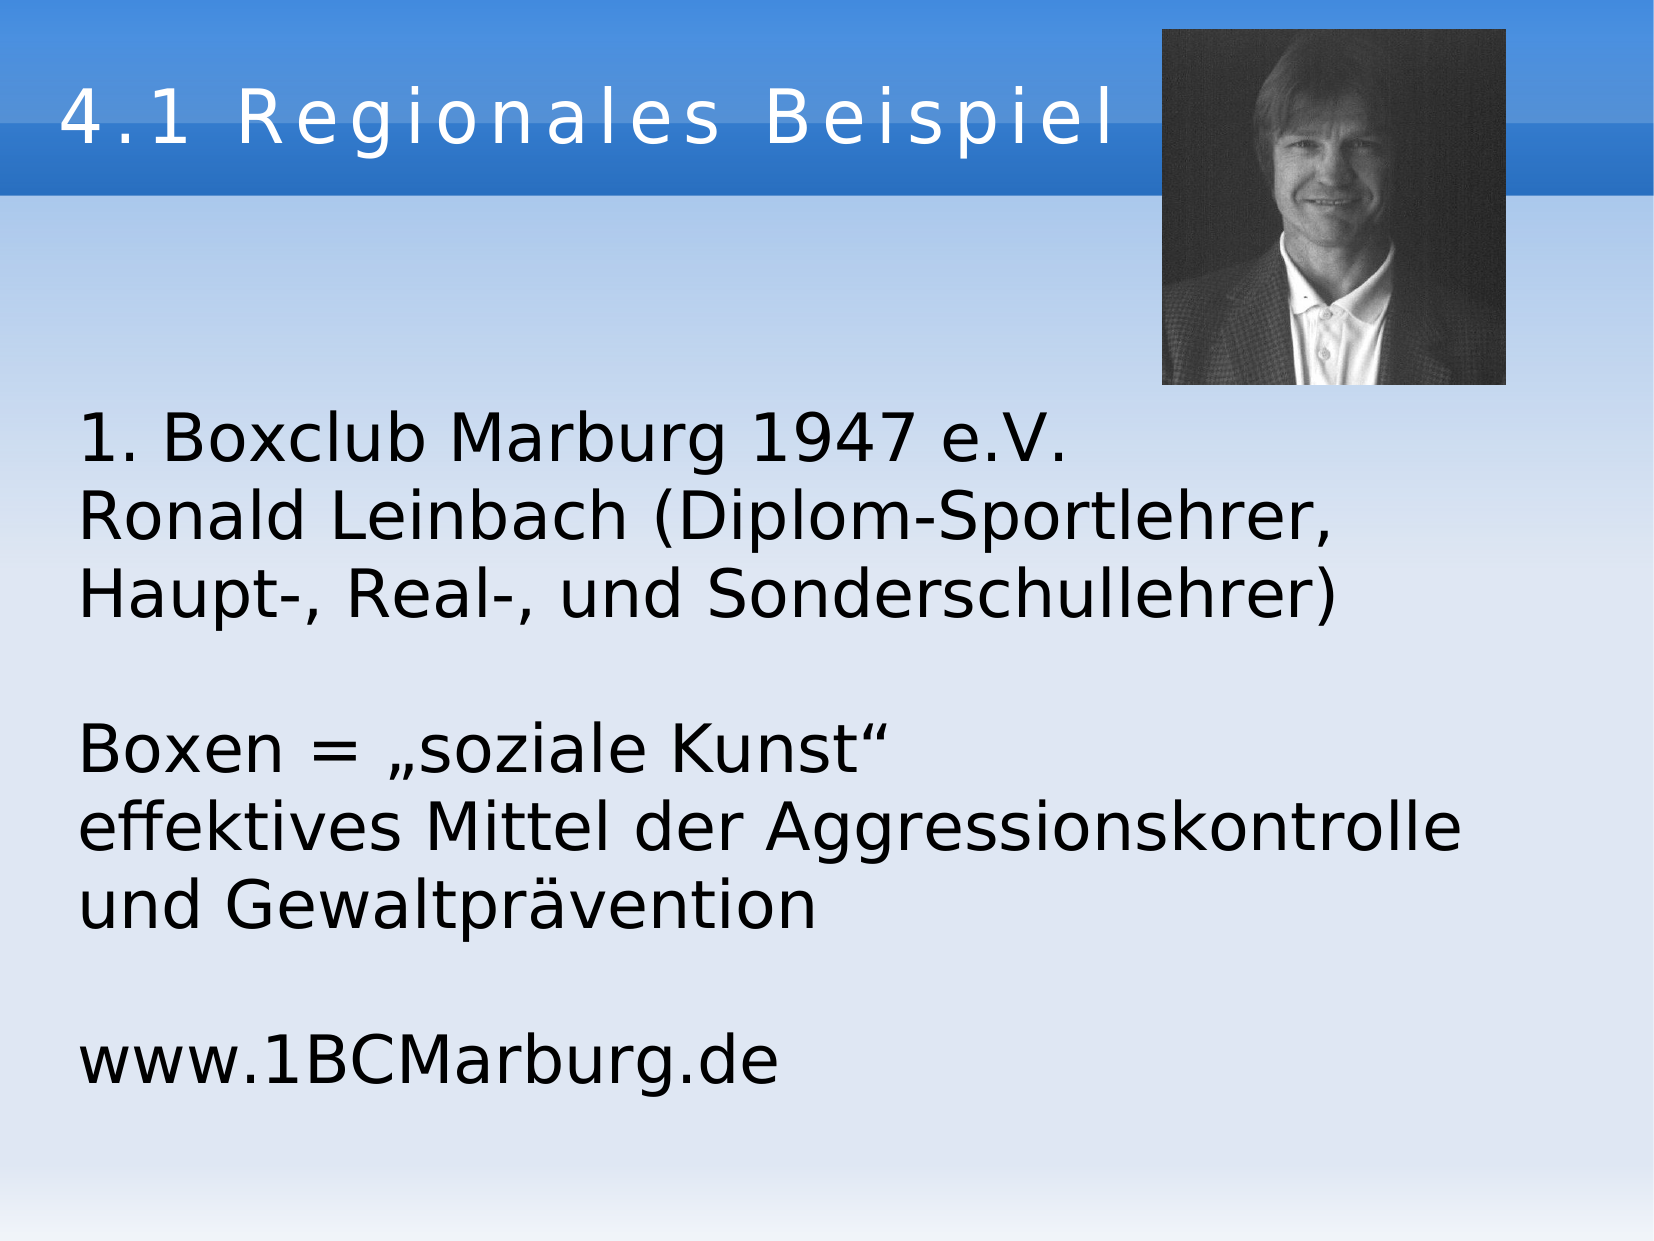

# 4.1 Regionales Beispiel
1. Boxclub Marburg 1947 e.V.
Ronald Leinbach (Diplom-Sportlehrer, Haupt-, Real-, und Sonderschullehrer)
Boxen = „soziale Kunst“
effektives Mittel der Aggressionskontrolle und Gewaltprävention
www.1BCMarburg.de